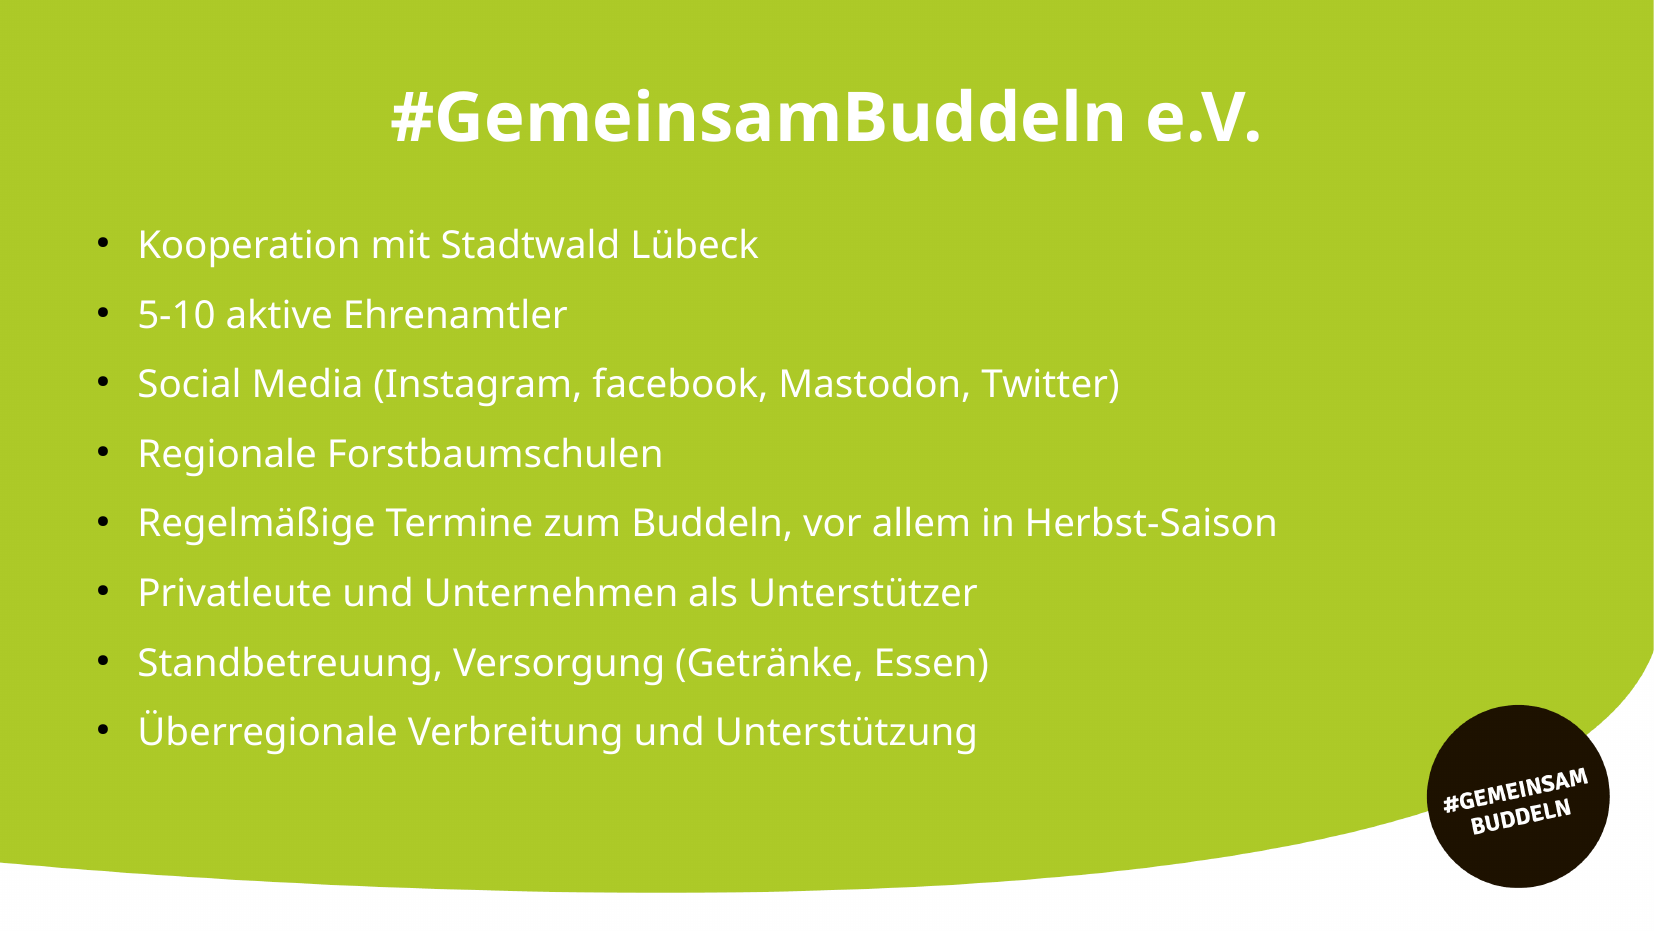

# #GemeinsamBuddeln e.V.
Kooperation mit Stadtwald Lübeck
5-10 aktive Ehrenamtler
Social Media (Instagram, facebook, Mastodon, Twitter)
Regionale Forstbaumschulen
Regelmäßige Termine zum Buddeln, vor allem in Herbst-Saison
Privatleute und Unternehmen als Unterstützer
Standbetreuung, Versorgung (Getränke, Essen)
Überregionale Verbreitung und Unterstützung